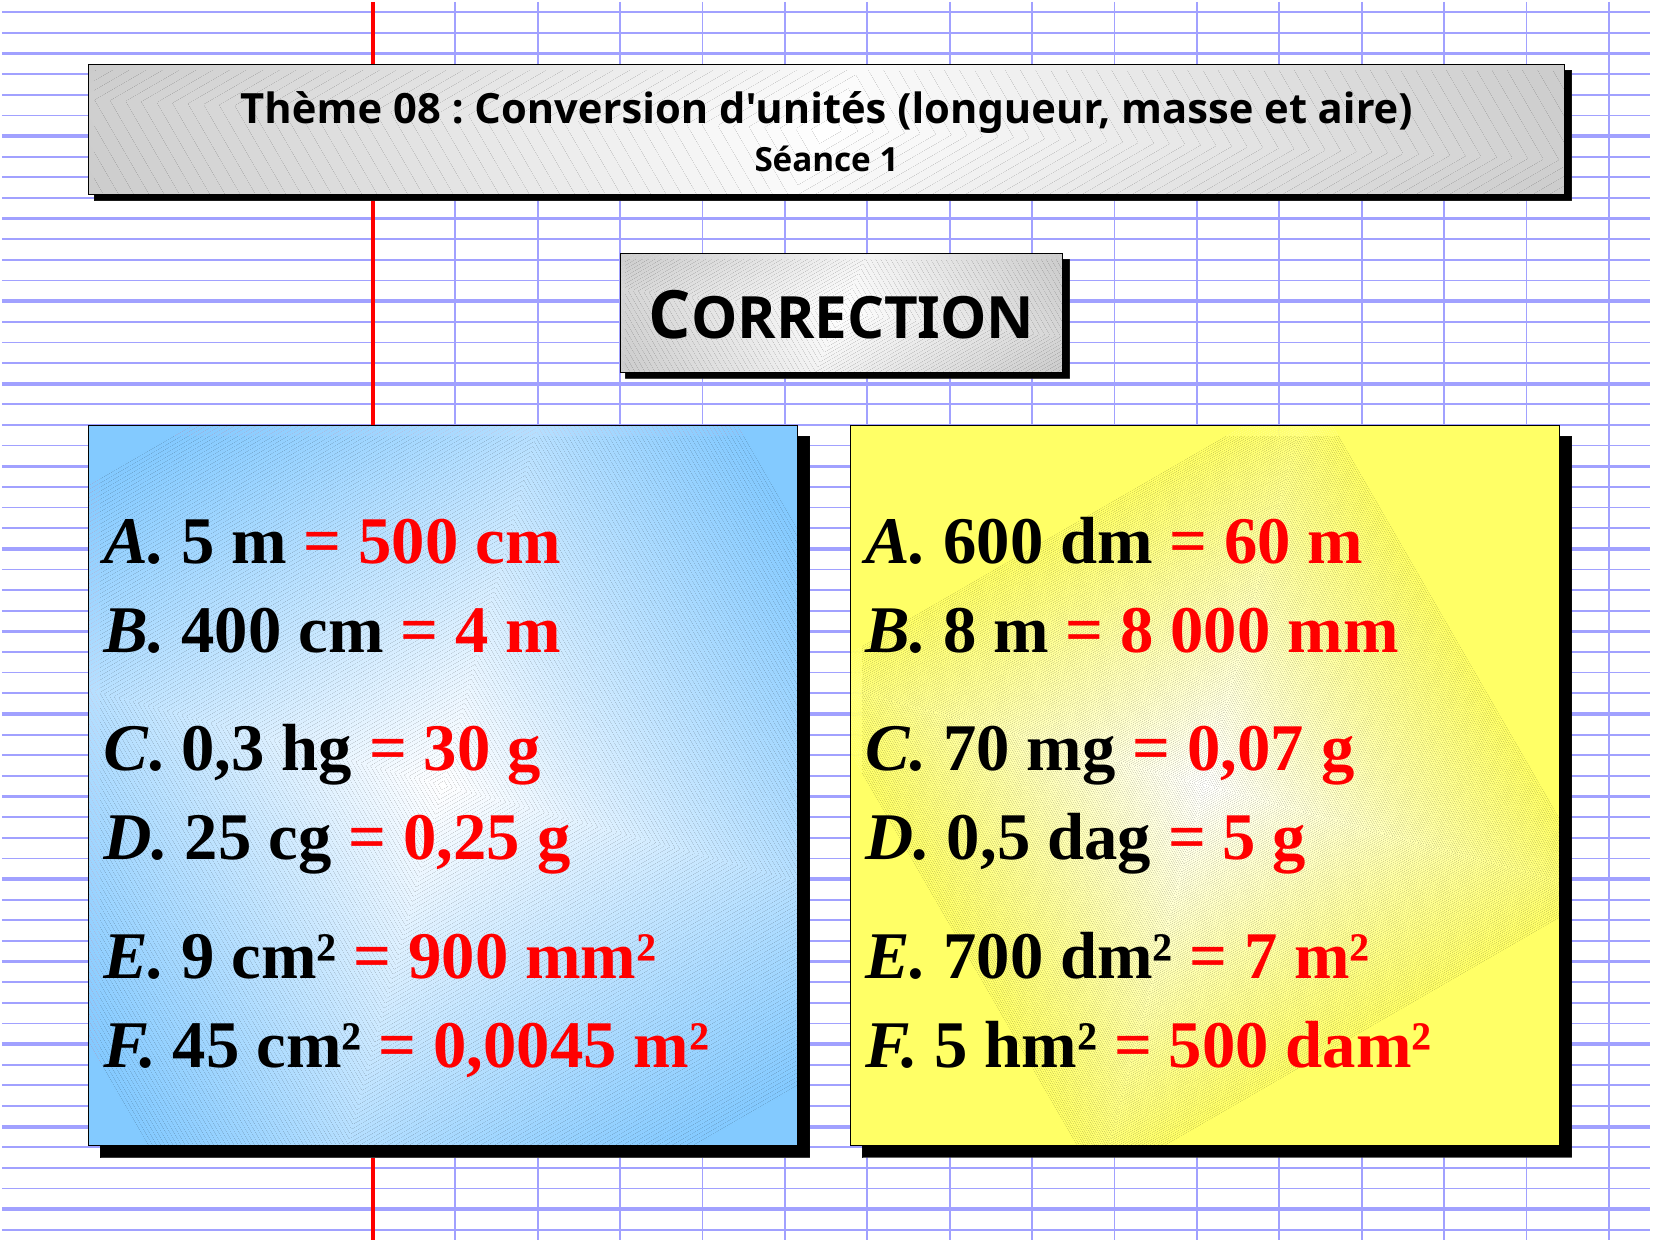

Thème XX : Xxxxxxxxxxxxxxxxxxxxxxxxxxxxxx
Séance x
Thème 3 : Calculs astucieux
Séance 1
Thème 3 : Tables de multiplication
Séance 1
Thème 08 : Conversion d'unités (longueur, masse et aire)
Séance 2
Thème 08 : Conversion d'unités (longueur, masse et aire)
Séance 1
CORRECTION
A. 5 m = 500 cm
B. 400 cm = 4 m
C. 0,3 m = 30 cm
D. 2,5 h = 150 min
E. 90 min = 1,5 h
F. 45 min = 0,75 h
A. 5 m = 500 cm
B. 400 cm = 4 m
C. 0,3 m = 30 cm
D. 2,5 h = 150 min
E. 90 min = 1,5 h
F. 45 min = 0,75 h
A. 5 m = 500 cm
B. 400 cm = 4 m
C. 0,3 m = 30 cm
D. 2,5 h = 150 min
E. 90 min = 1,5 h
F. 45 min = 0,75 h
A. 5 m = 500 cm
B. 400 cm = 4 m
C. 0,3 hg = 30 g
D. 25 cg = 0,25 g
E. 9 cm² = 900 mm²
F. 45 cm² = 0,0045 m²
A. 600 dm = 60 m
B. 8 m = 8 000 mm
C. 70 mg = 0,07 g
D. 0,5 dag = 5 g
E. 700 dm² = 7 m²
F. 5 hm² = 500 dam²